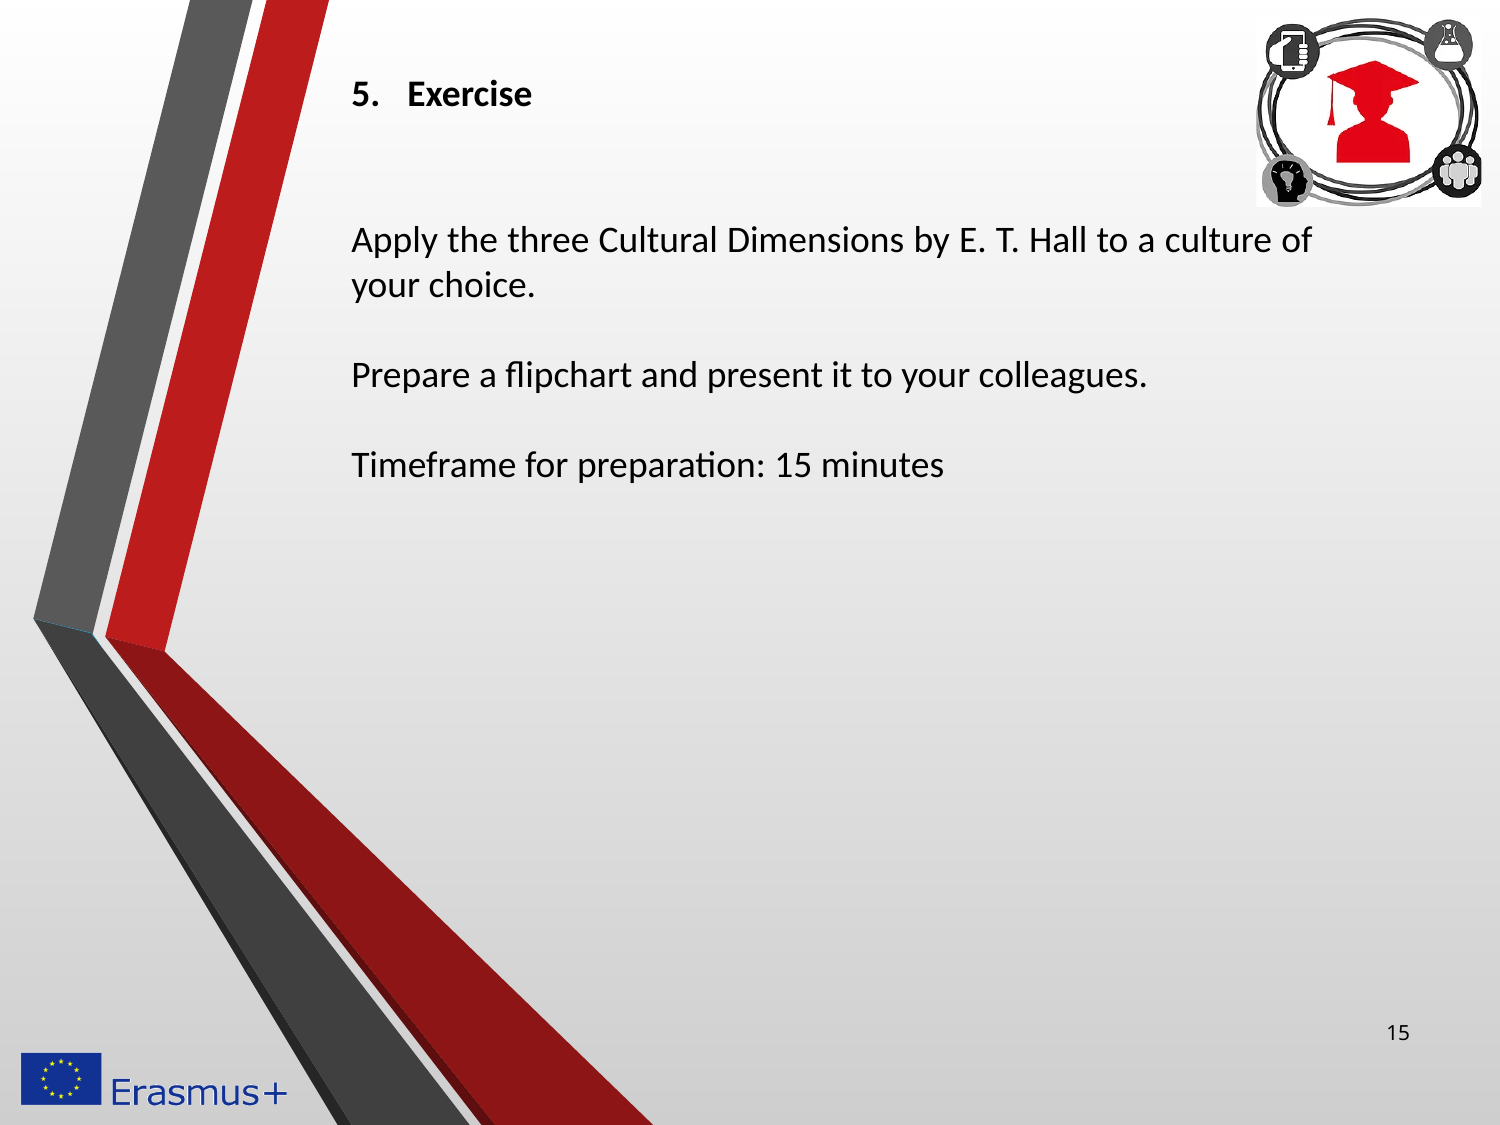

Exercise
Apply the three Cultural Dimensions by E. T. Hall to a culture of your choice.
Prepare a flipchart and present it to your colleagues.
Timeframe for preparation: 15 minutes